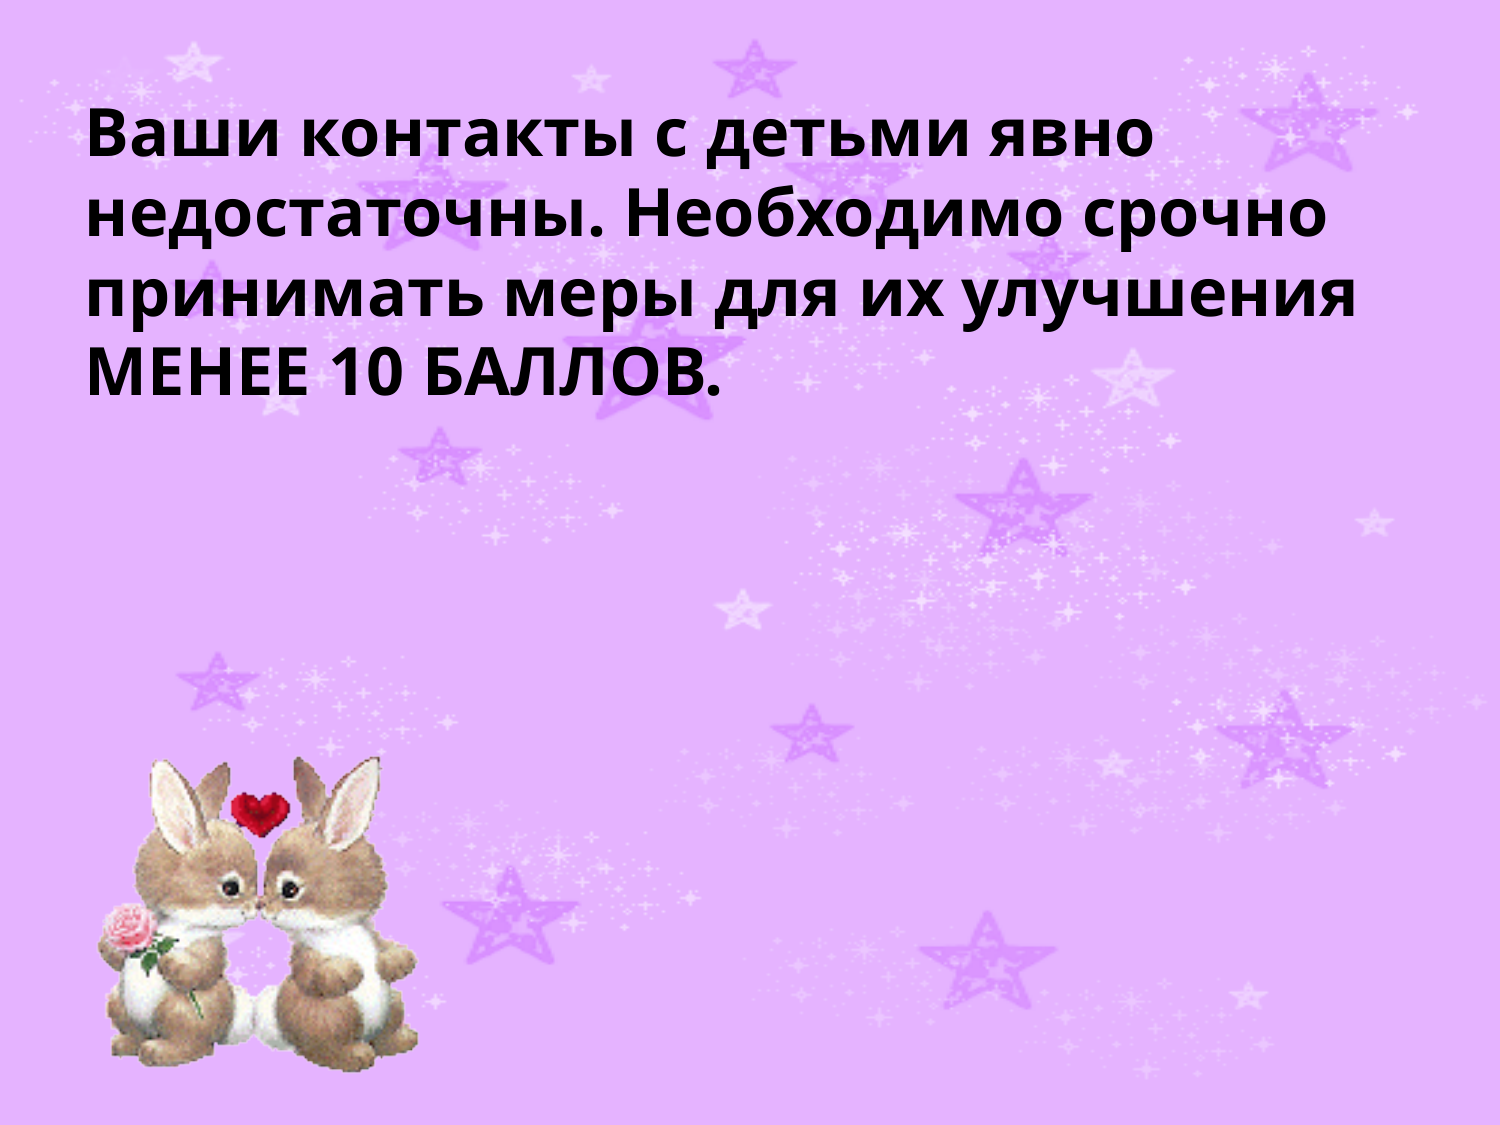

Ваши контакты с детьми явно недостаточны. Необходимо срочно принимать меры для их улучшения МЕНЕЕ 10 БАЛЛОВ.